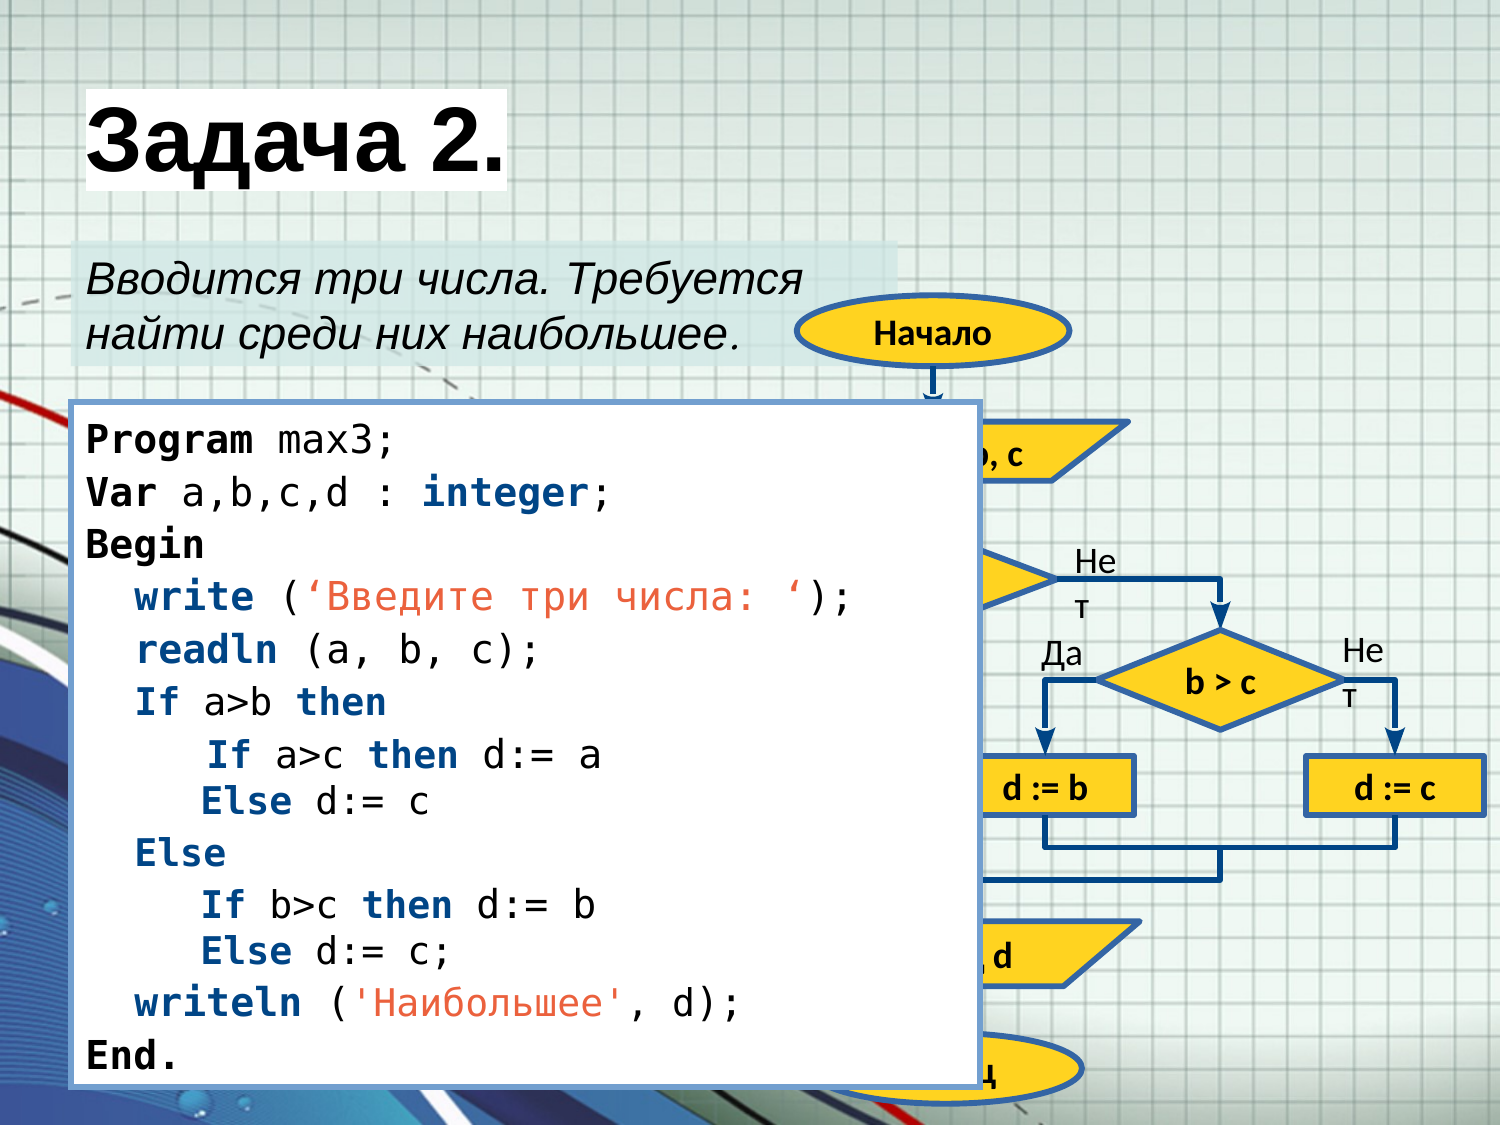

# Задача 2.
Вводится три числа. Требуется найти среди них наибольшее
Начало
Ввод a, b, c
Да
Нет
a > b
Нет
Нет
Да
Да
a > c
b > c
d := a
d := c
d := b
d := c
Вывод d
Конец
Program max3;
Var a,b,c,d : integer;
Begin
	write (‘Введите три числа: ‘);
	readln (a, b, c);
	If a>b then
		 If a>c then d:= a
 Else d:= c
	Else
 If b>c then d:= b
 Else d:= c;
	writeln ('Наибольшее', d);
End.